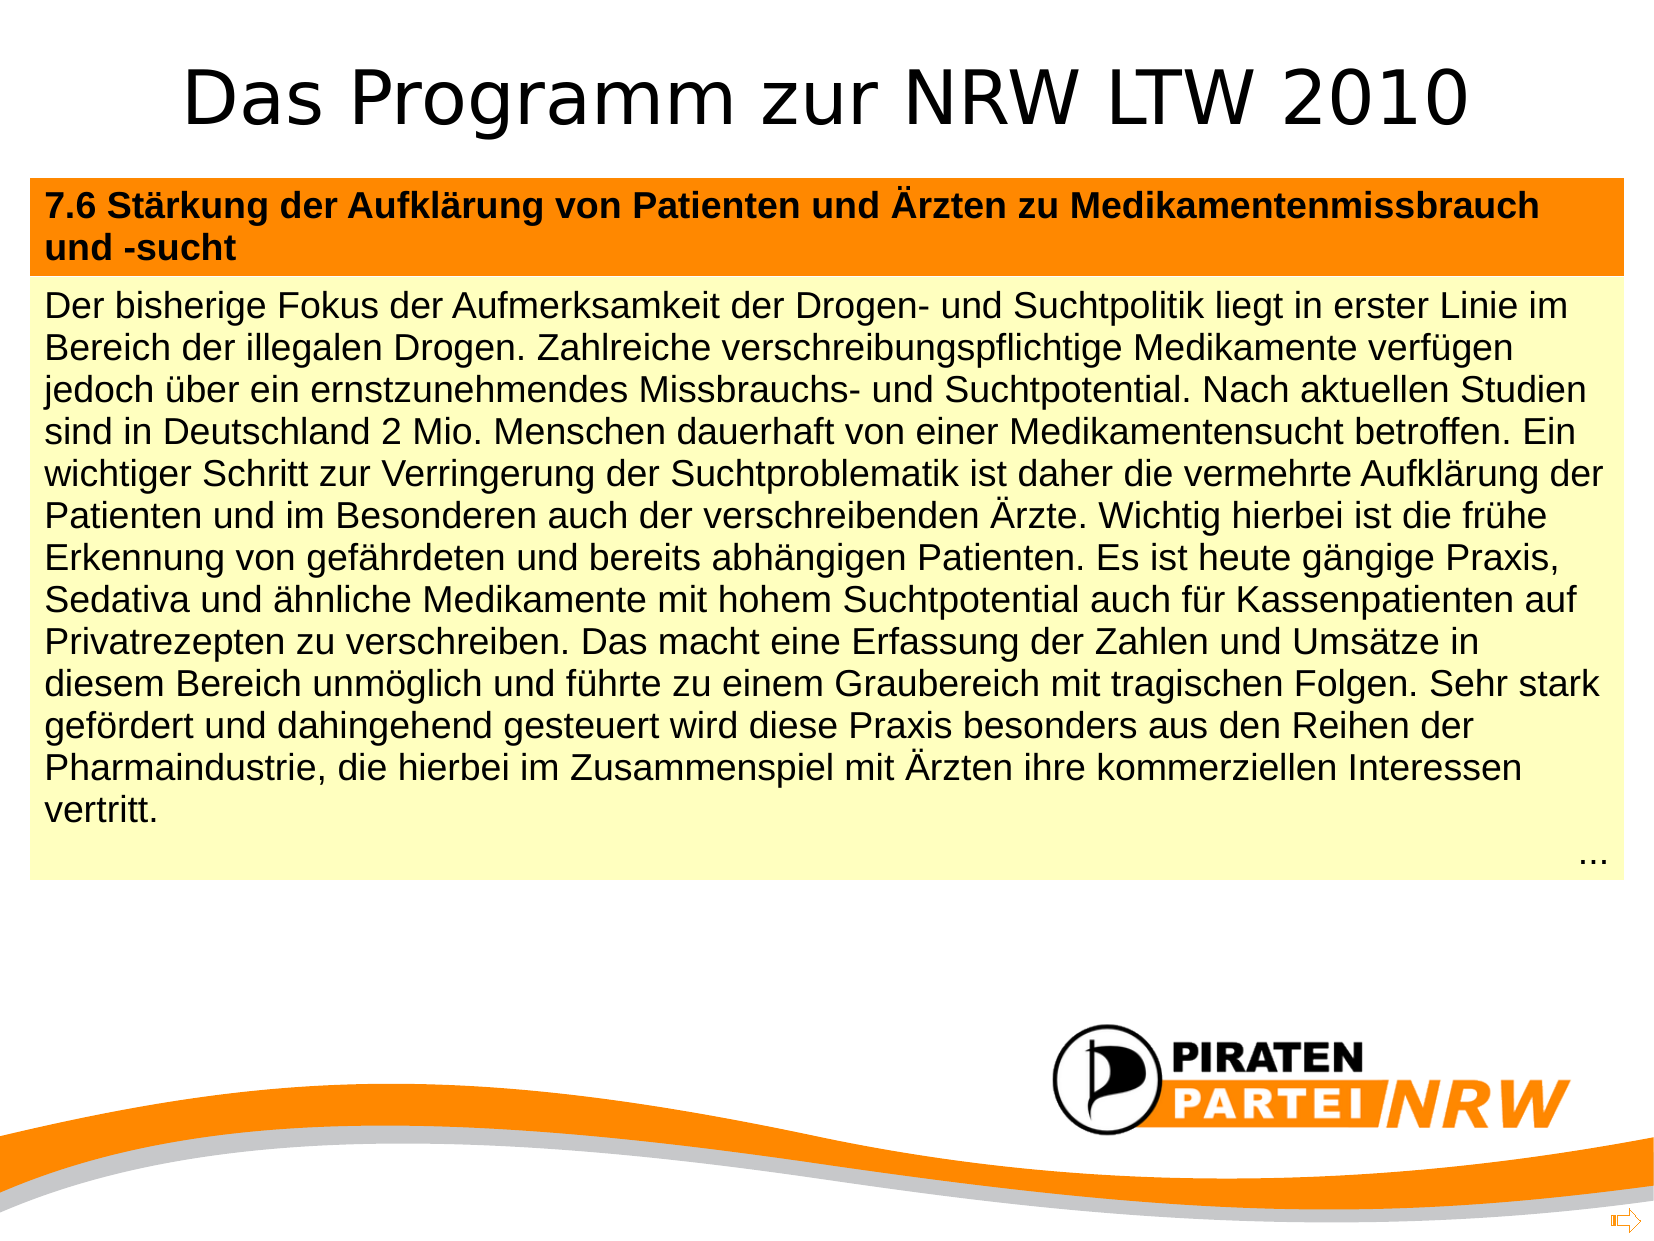

# Das Programm zur NRW LTW 2010
| 7.6 Stärkung der Aufklärung von Patienten und Ärzten zu Medikamentenmissbrauch und -sucht |
| --- |
| Der bisherige Fokus der Aufmerksamkeit der Drogen- und Suchtpolitik liegt in erster Linie im Bereich der illegalen Drogen. Zahlreiche verschreibungspflichtige Medikamente verfügen jedoch über ein ernstzunehmendes Missbrauchs- und Suchtpotential. Nach aktuellen Studien sind in Deutschland 2 Mio. Menschen dauerhaft von einer Medikamentensucht betroffen. Ein wichtiger Schritt zur Verringerung der Suchtproblematik ist daher die vermehrte Aufklärung der Patienten und im Besonderen auch der verschreibenden Ärzte. Wichtig hierbei ist die frühe Erkennung von gefährdeten und bereits abhängigen Patienten. Es ist heute gängige Praxis, Sedativa und ähnliche Medikamente mit hohem Suchtpotential auch für Kassenpatienten auf Privatrezepten zu verschreiben. Das macht eine Erfassung der Zahlen und Umsätze in diesem Bereich unmöglich und führte zu einem Graubereich mit tragischen Folgen. Sehr stark gefördert und dahingehend gesteuert wird diese Praxis besonders aus den Reihen der Pharmaindustrie, die hierbei im Zusammenspiel mit Ärzten ihre kommerziellen Interessen vertritt. ... |